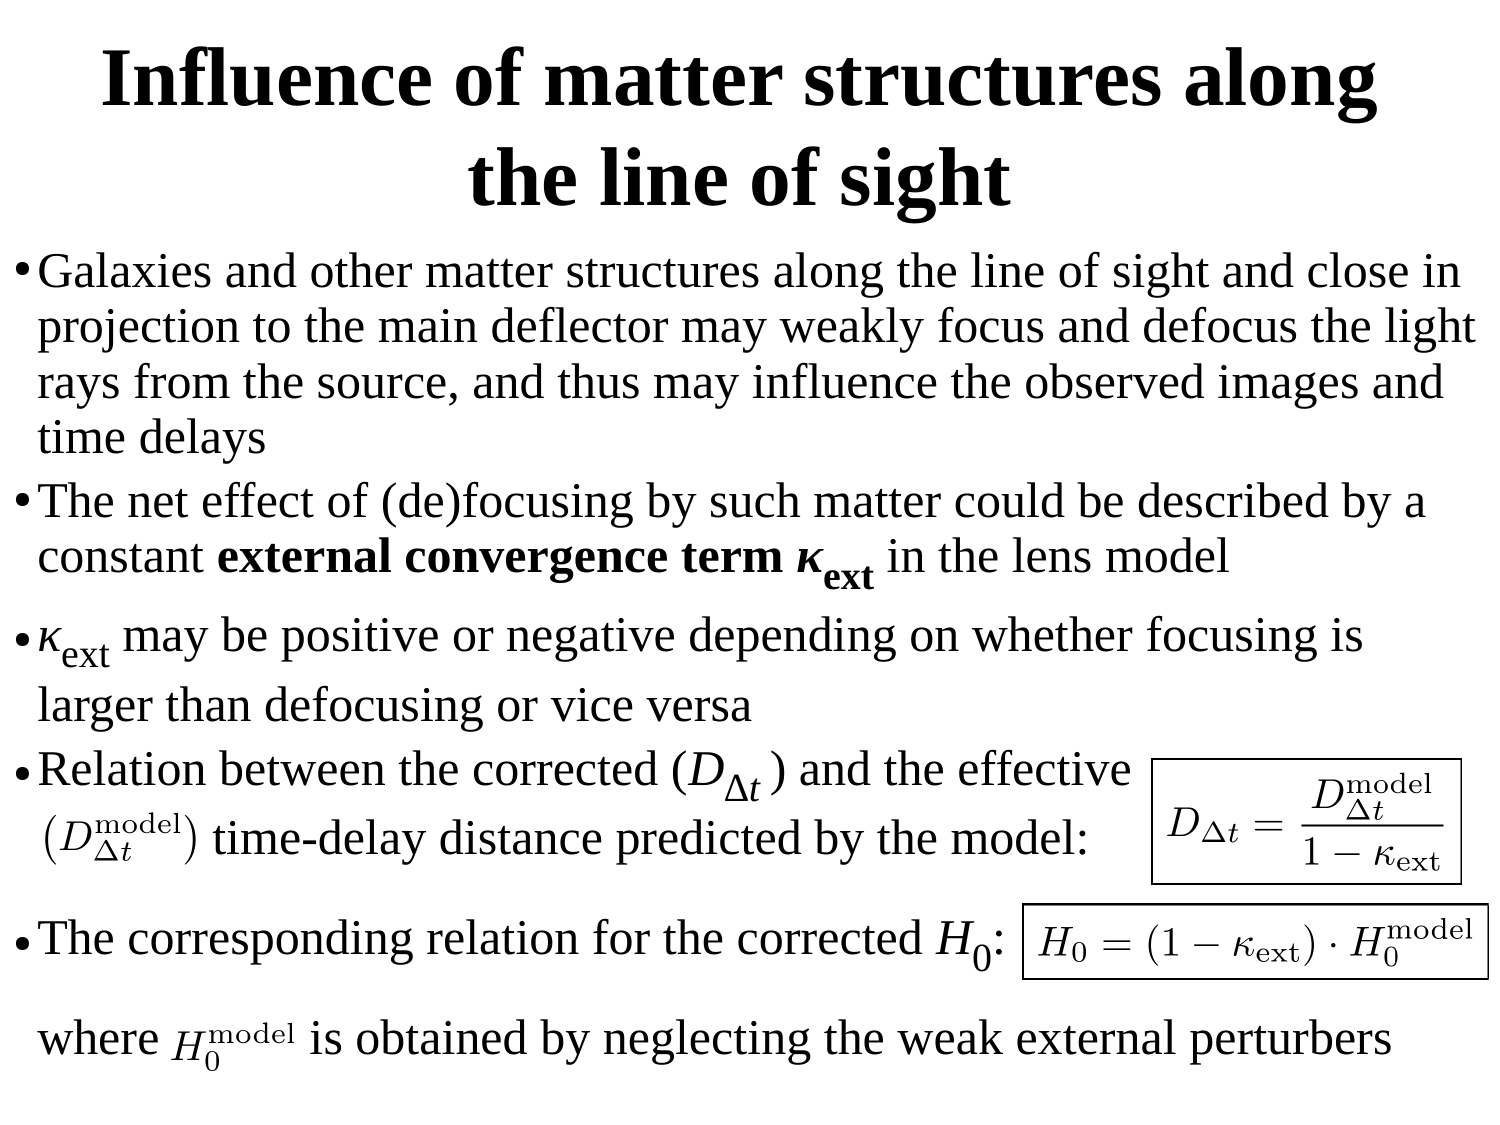

# Influence of matter structures along the line of sight
Galaxies and other matter structures along the line of sight and close in projection to the main deflector may weakly focus and defocus the light rays from the source, and thus may influence the observed images and time delays
The net effect of (de)focusing by such matter could be described by a constant external convergence term κext in the lens model
κext may be positive or negative depending on whether focusing is larger than defocusing or vice versa
Relation between the corrected (D∆t ) and the effective
 time-delay distance predicted by the model:
The corresponding relation for the corrected H0:
where is obtained by neglecting the weak external perturbers